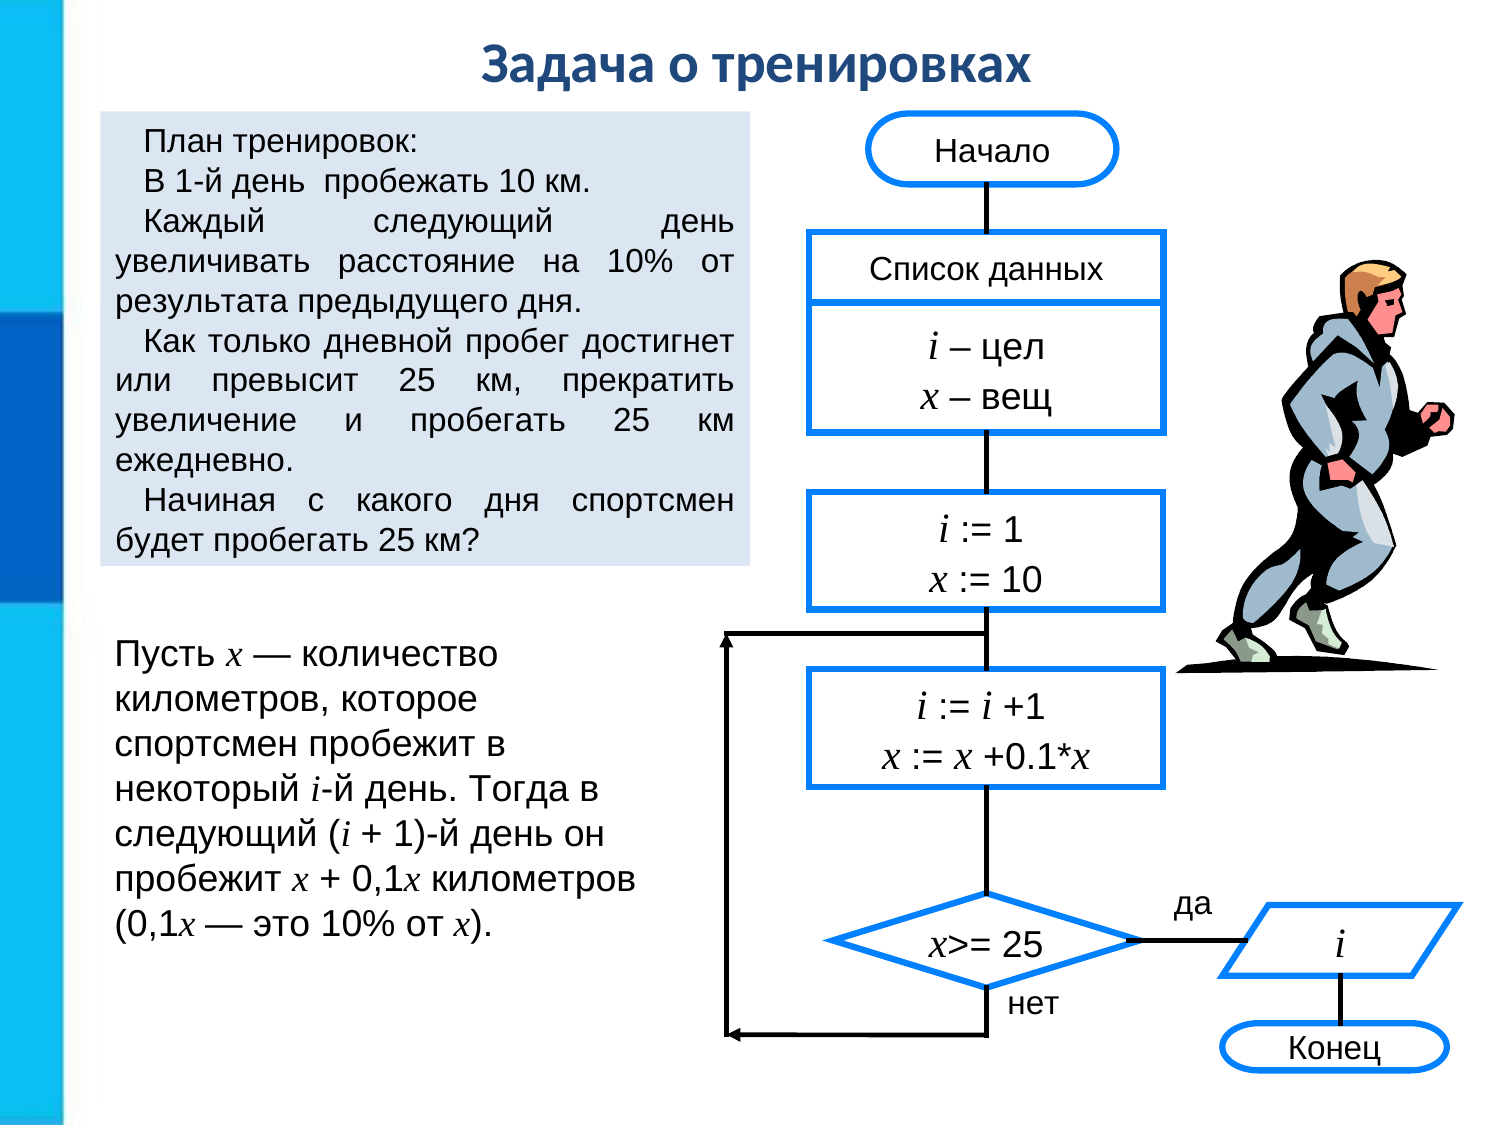

Задача о тренировках
План тренировок:
В 1-й день пробежать 10 км.
Каждый следующий день увеличивать расстояние на 10% от результата предыдущего дня.
Как только дневной пробег достигнет или превысит 25 км, прекратить увеличение и пробегать 25 км ежедневно.
Начиная с какого дня спортсмен будет пробегать 25 км?
Начало
Список данных
i – цел
x – вещ
i := 1
x := 10
i := i +1
x := x +0.1*x
да
x>= 25
i
нет
Конец
Пусть x — количество километров, которое спортсмен пробежит в некоторый i-й день. Тогда в следующий (i + 1)-й день он пробежит x + 0,1x километров (0,1x — это 10% от x).